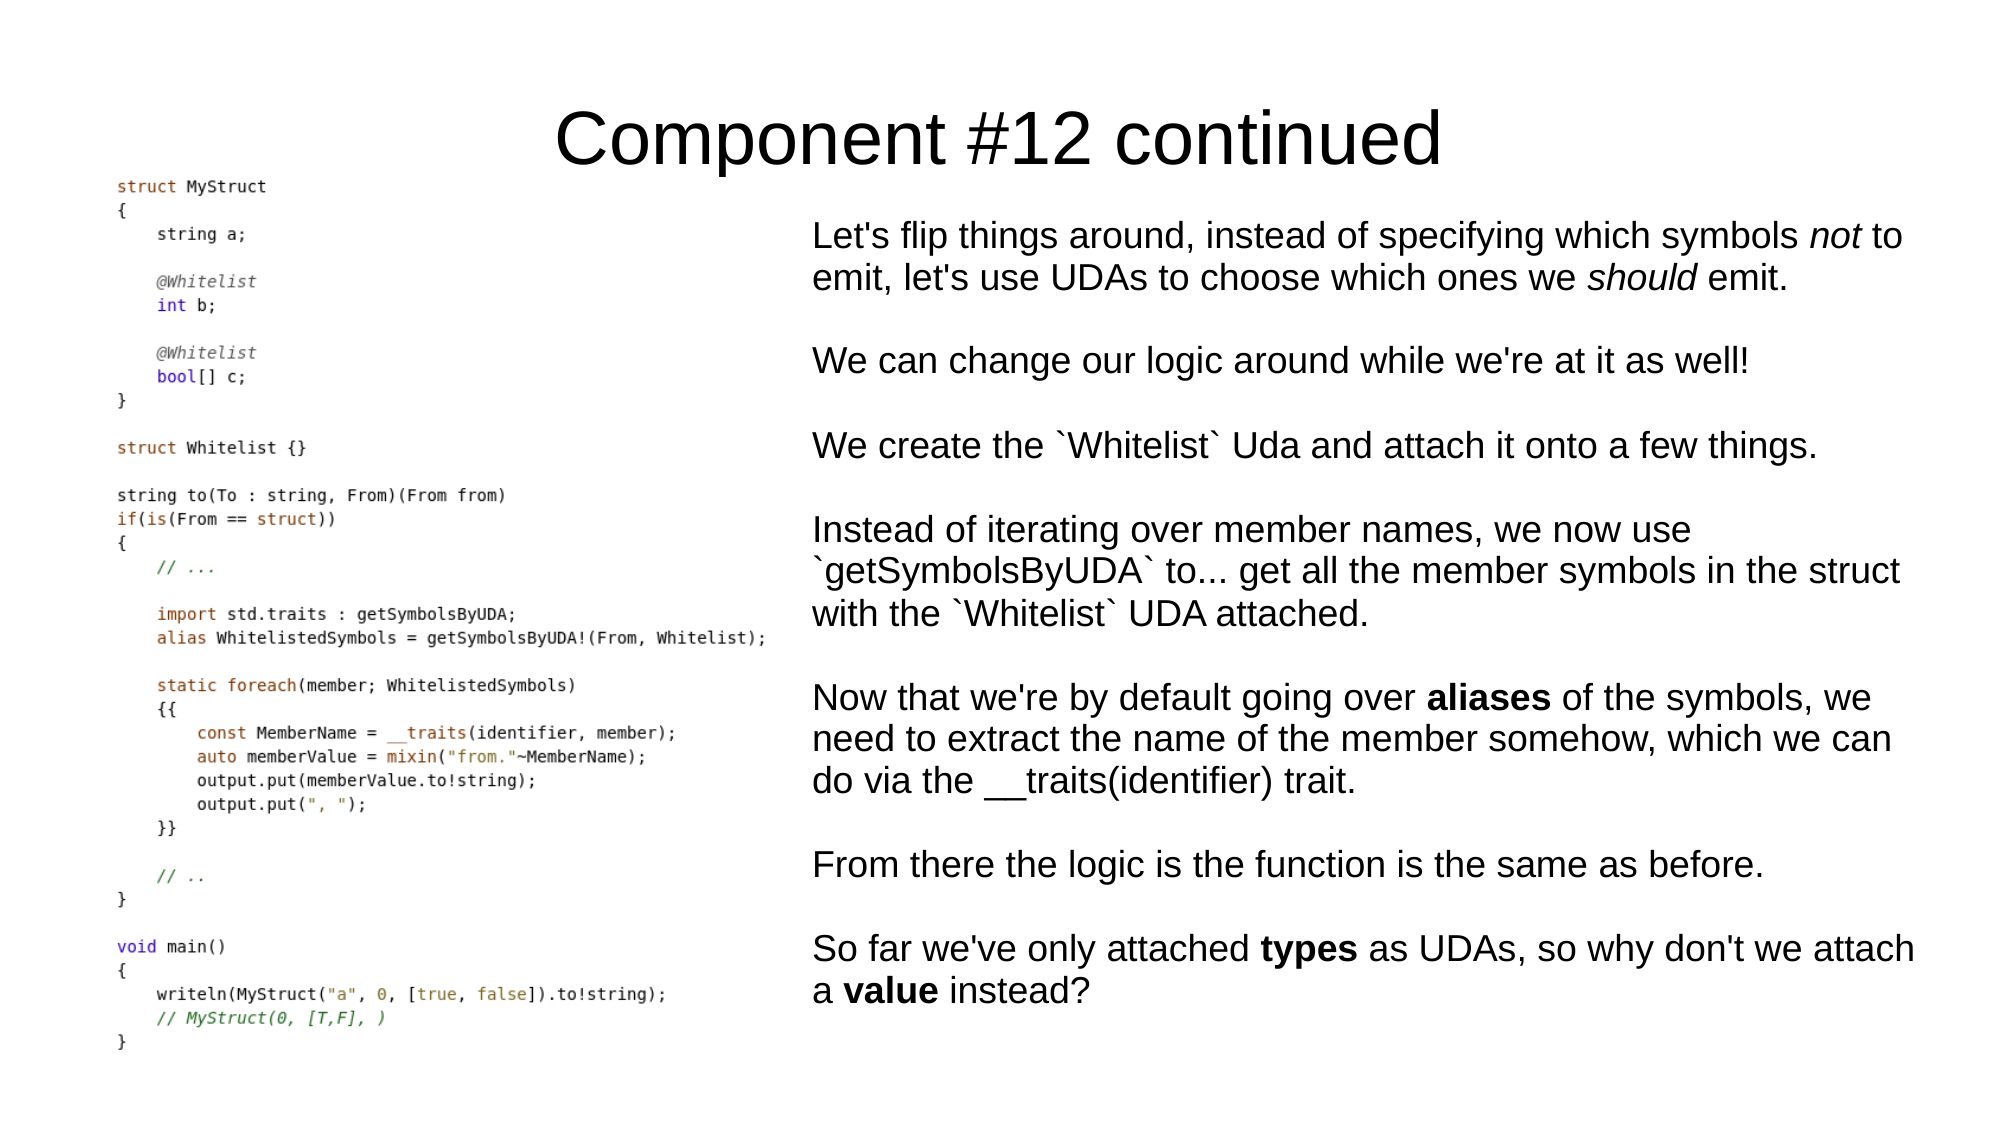

# Component #12 continued
Let's flip things around, instead of specifying which symbols not to emit, let's use UDAs to choose which ones we should emit.
We can change our logic around while we're at it as well!
We create the `Whitelist` Uda and attach it onto a few things.
Instead of iterating over member names, we now use `getSymbolsByUDA` to... get all the member symbols in the struct with the `Whitelist` UDA attached.
Now that we're by default going over aliases of the symbols, we need to extract the name of the member somehow, which we can do via the __traits(identifier) trait.
From there the logic is the function is the same as before.
So far we've only attached types as UDAs, so why don't we attach a value instead?